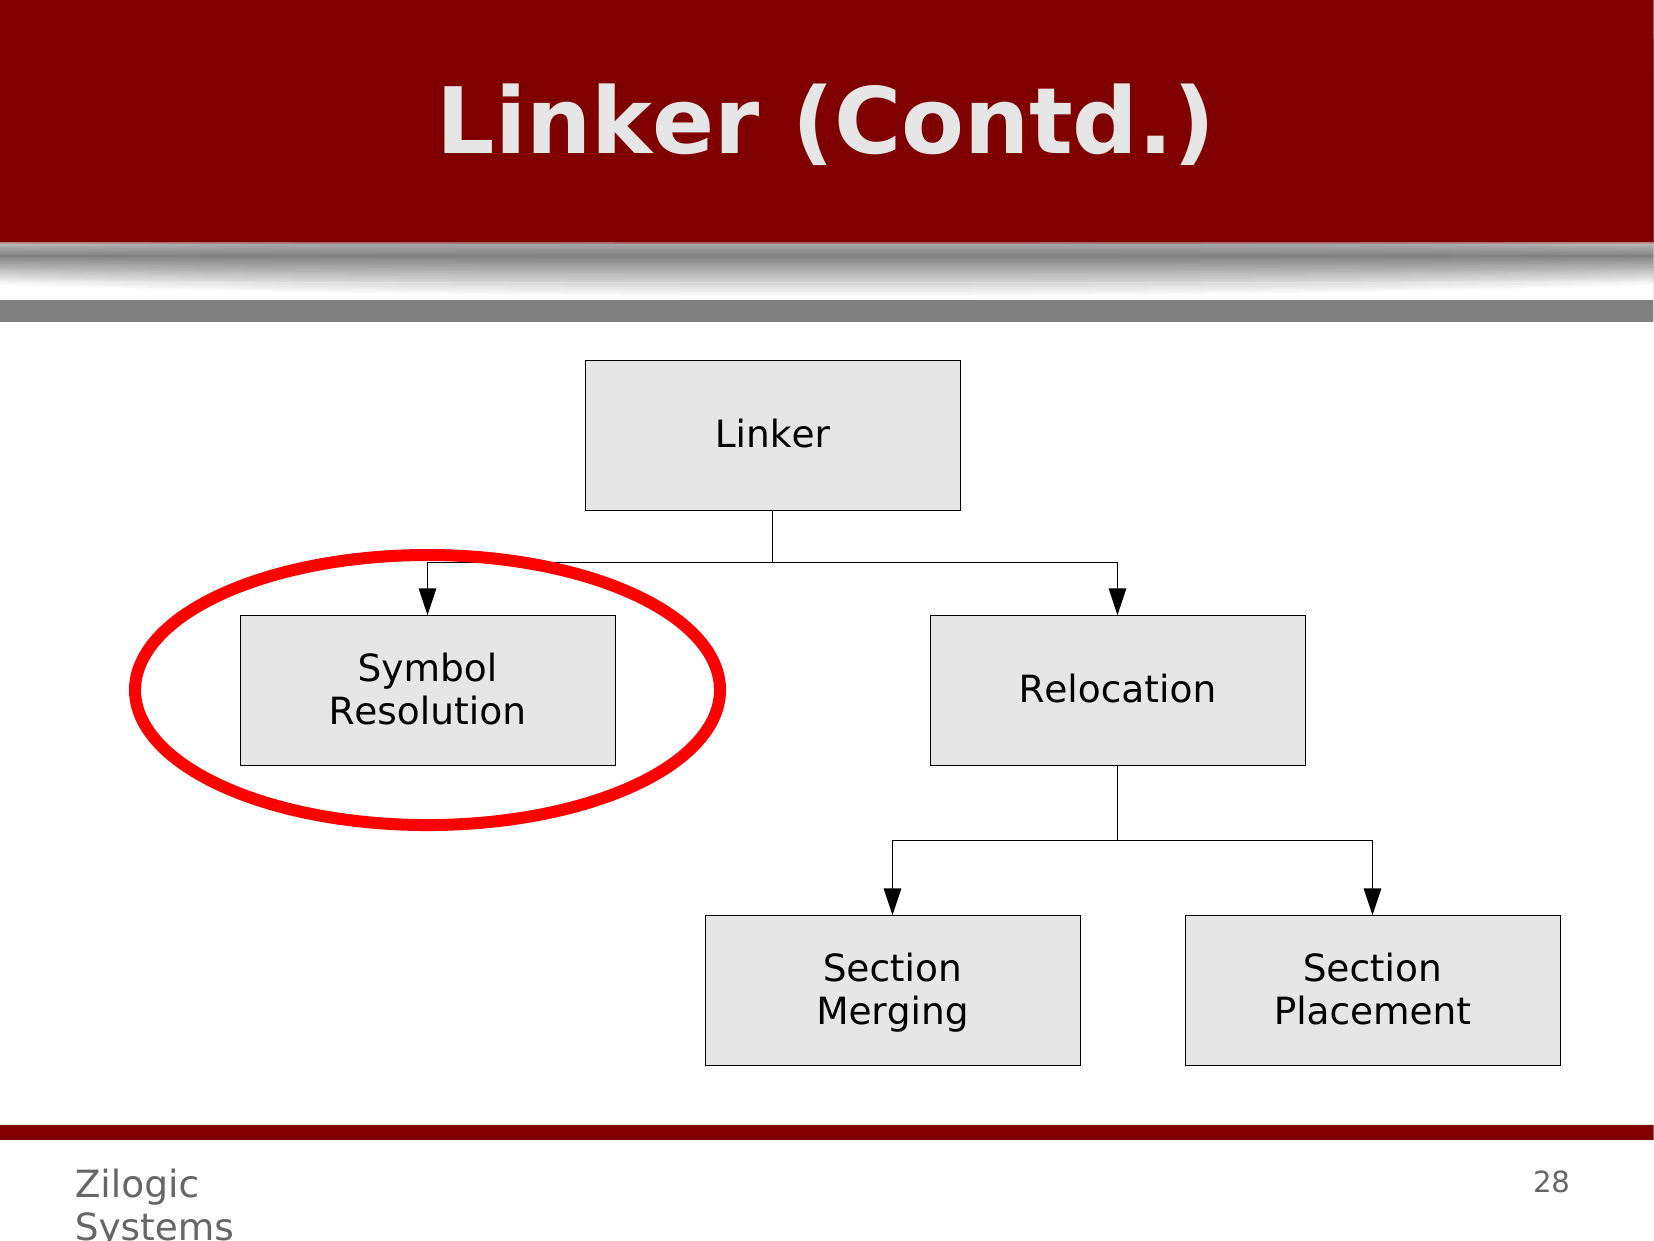

# Linker (Contd.)
Linker
Symbol
Resolution
Relocation
Section
Merging
Section
Placement
28